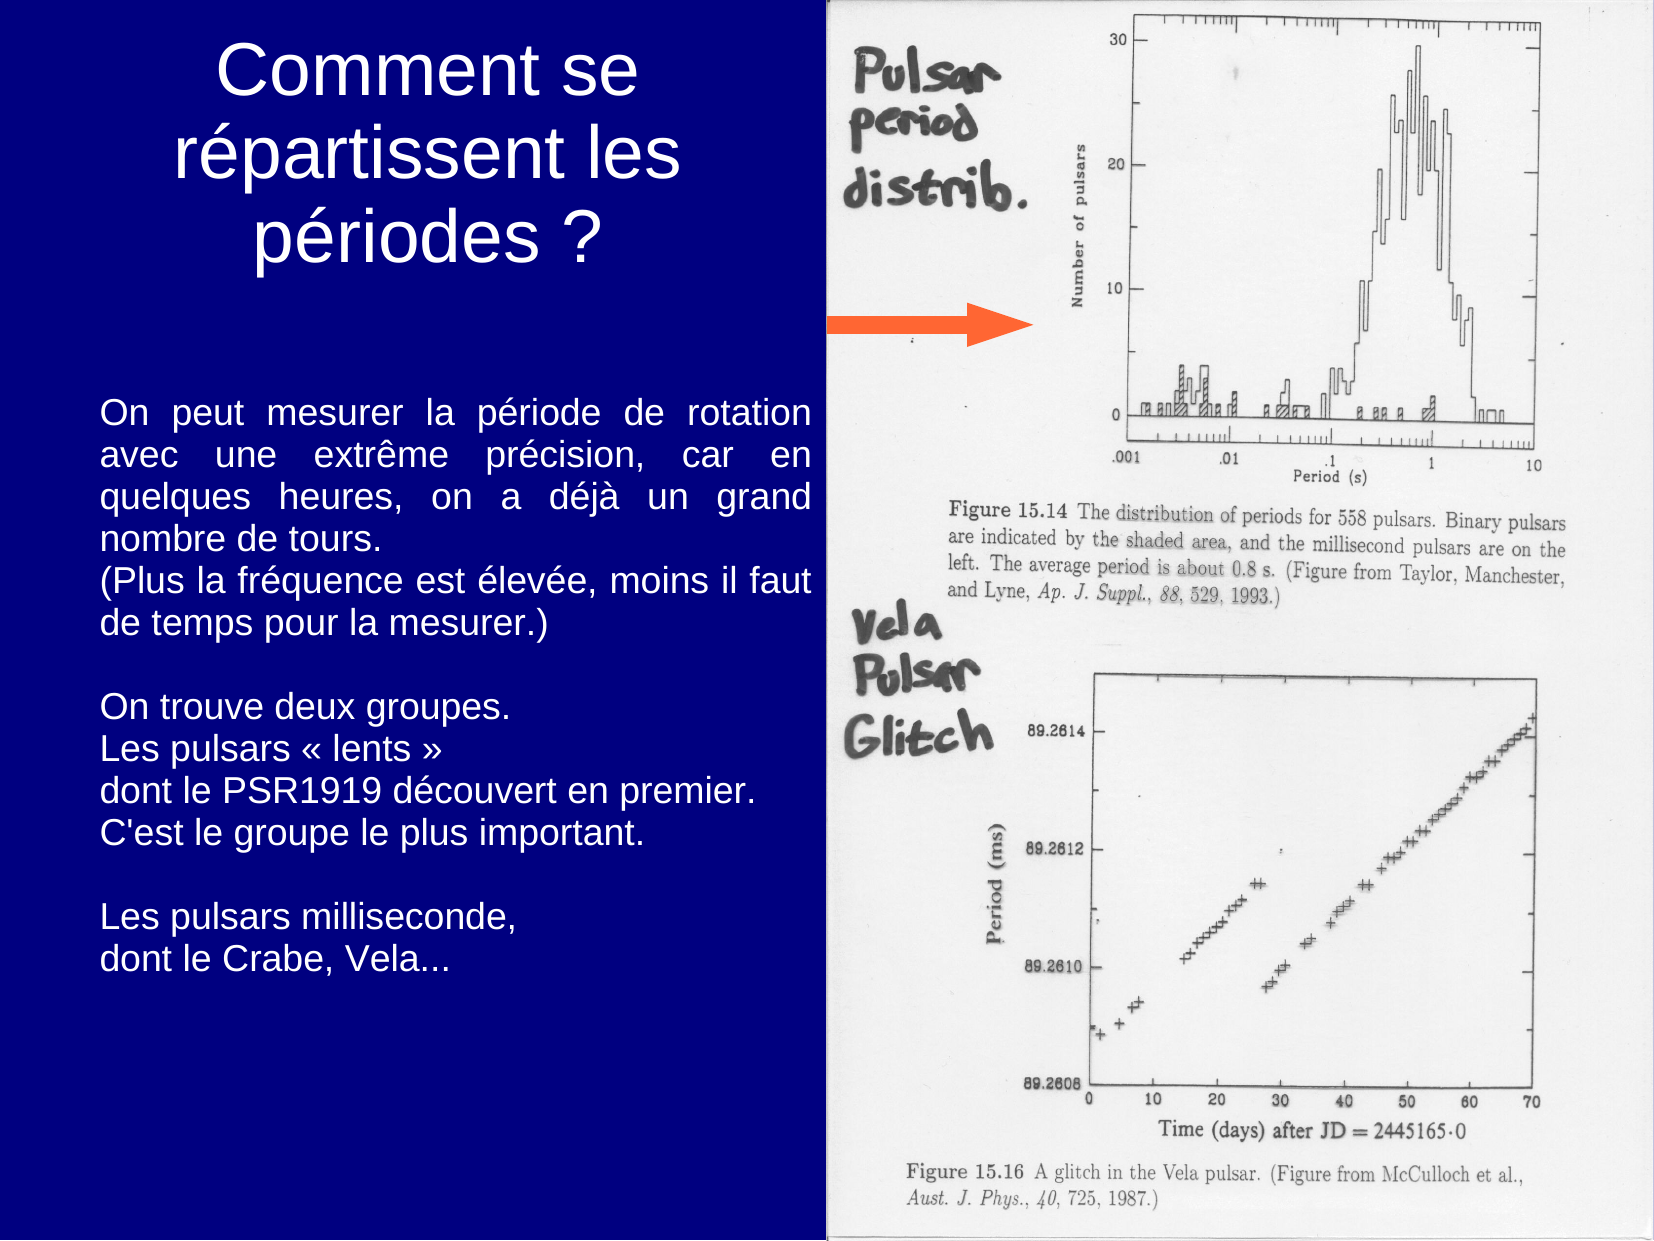

# Comment se répartissent les périodes ?
On peut mesurer la période de rotation avec une extrême précision, car en quelques heures, on a déjà un grand nombre de tours.
(Plus la fréquence est élevée, moins il faut de temps pour la mesurer.)
On trouve deux groupes.
Les pulsars « lents »
dont le PSR1919 découvert en premier.
C'est le groupe le plus important.
Les pulsars milliseconde,
dont le Crabe, Vela...